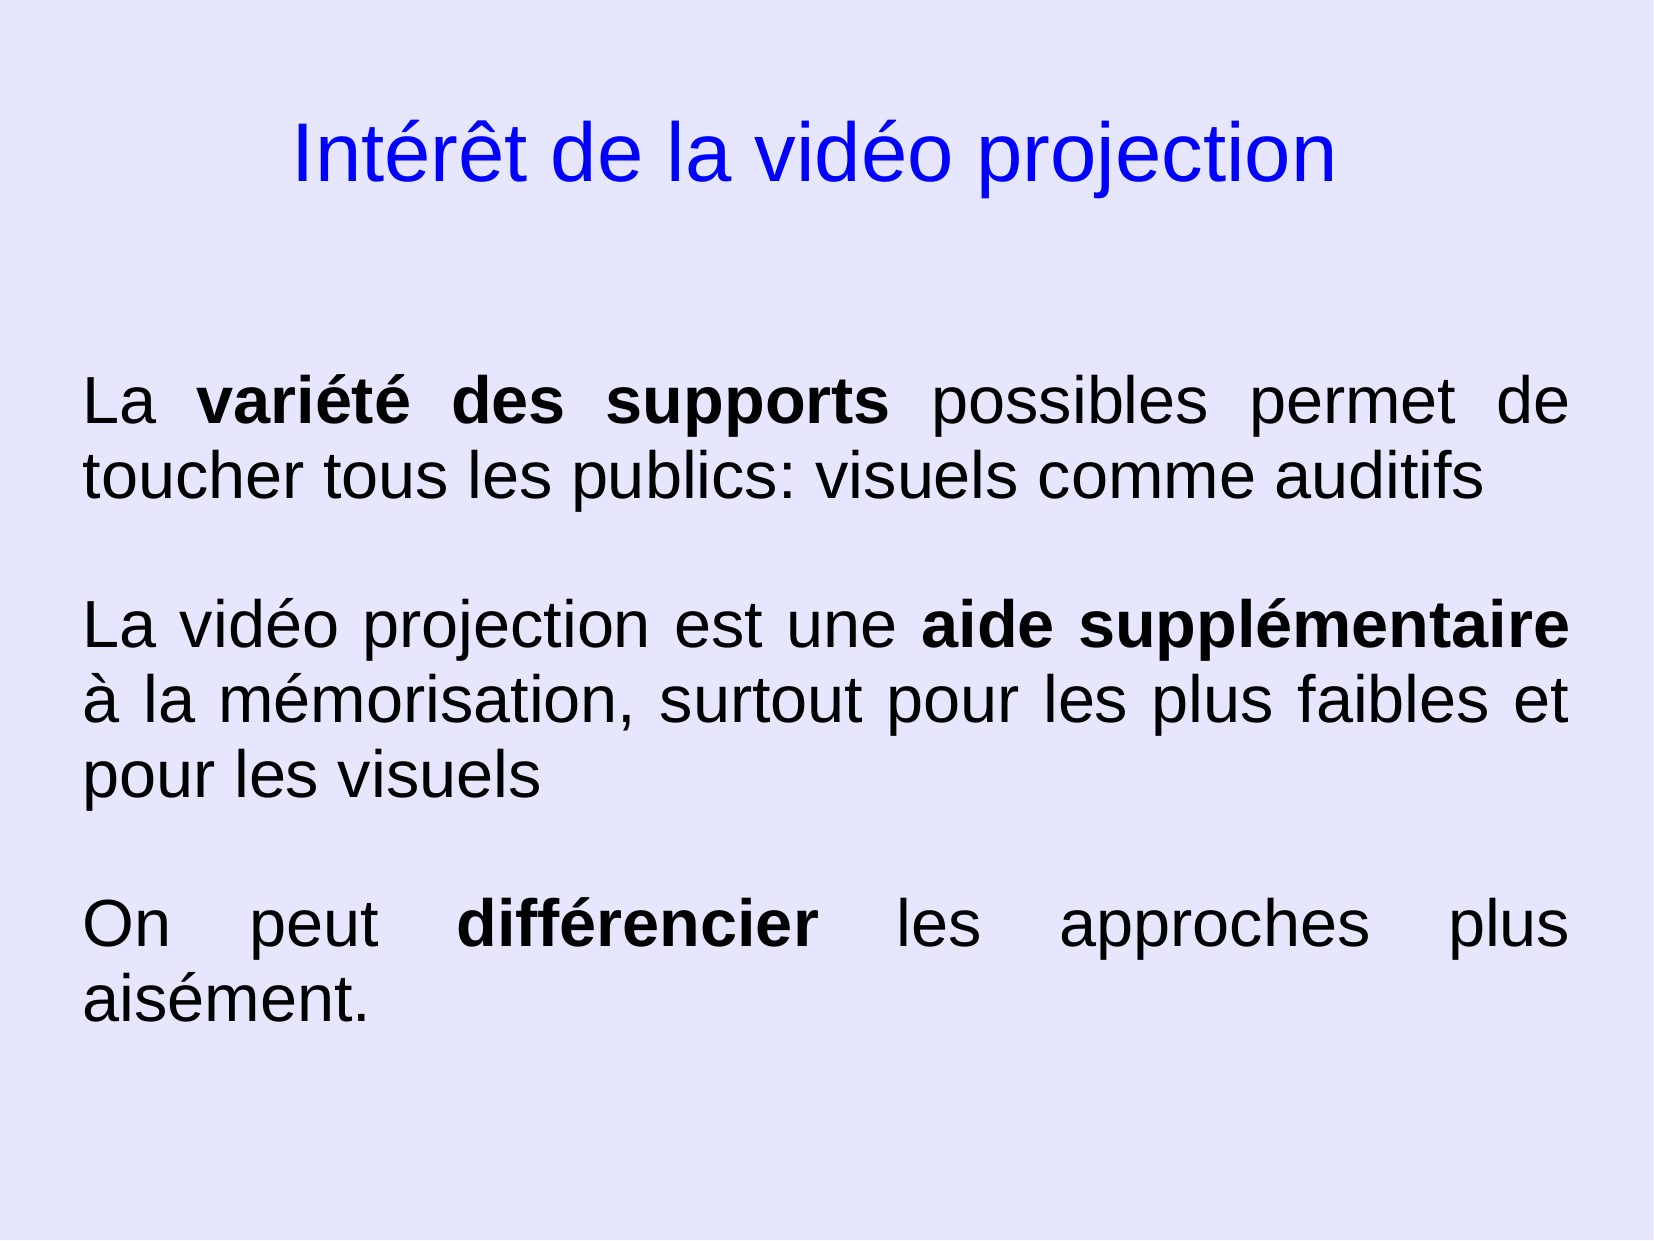

# Intérêt de la vidéo projection
La variété des supports possibles permet de toucher tous les publics: visuels comme auditifs
La vidéo projection est une aide supplémentaire à la mémorisation, surtout pour les plus faibles et pour les visuels
On peut différencier les approches plus aisément.